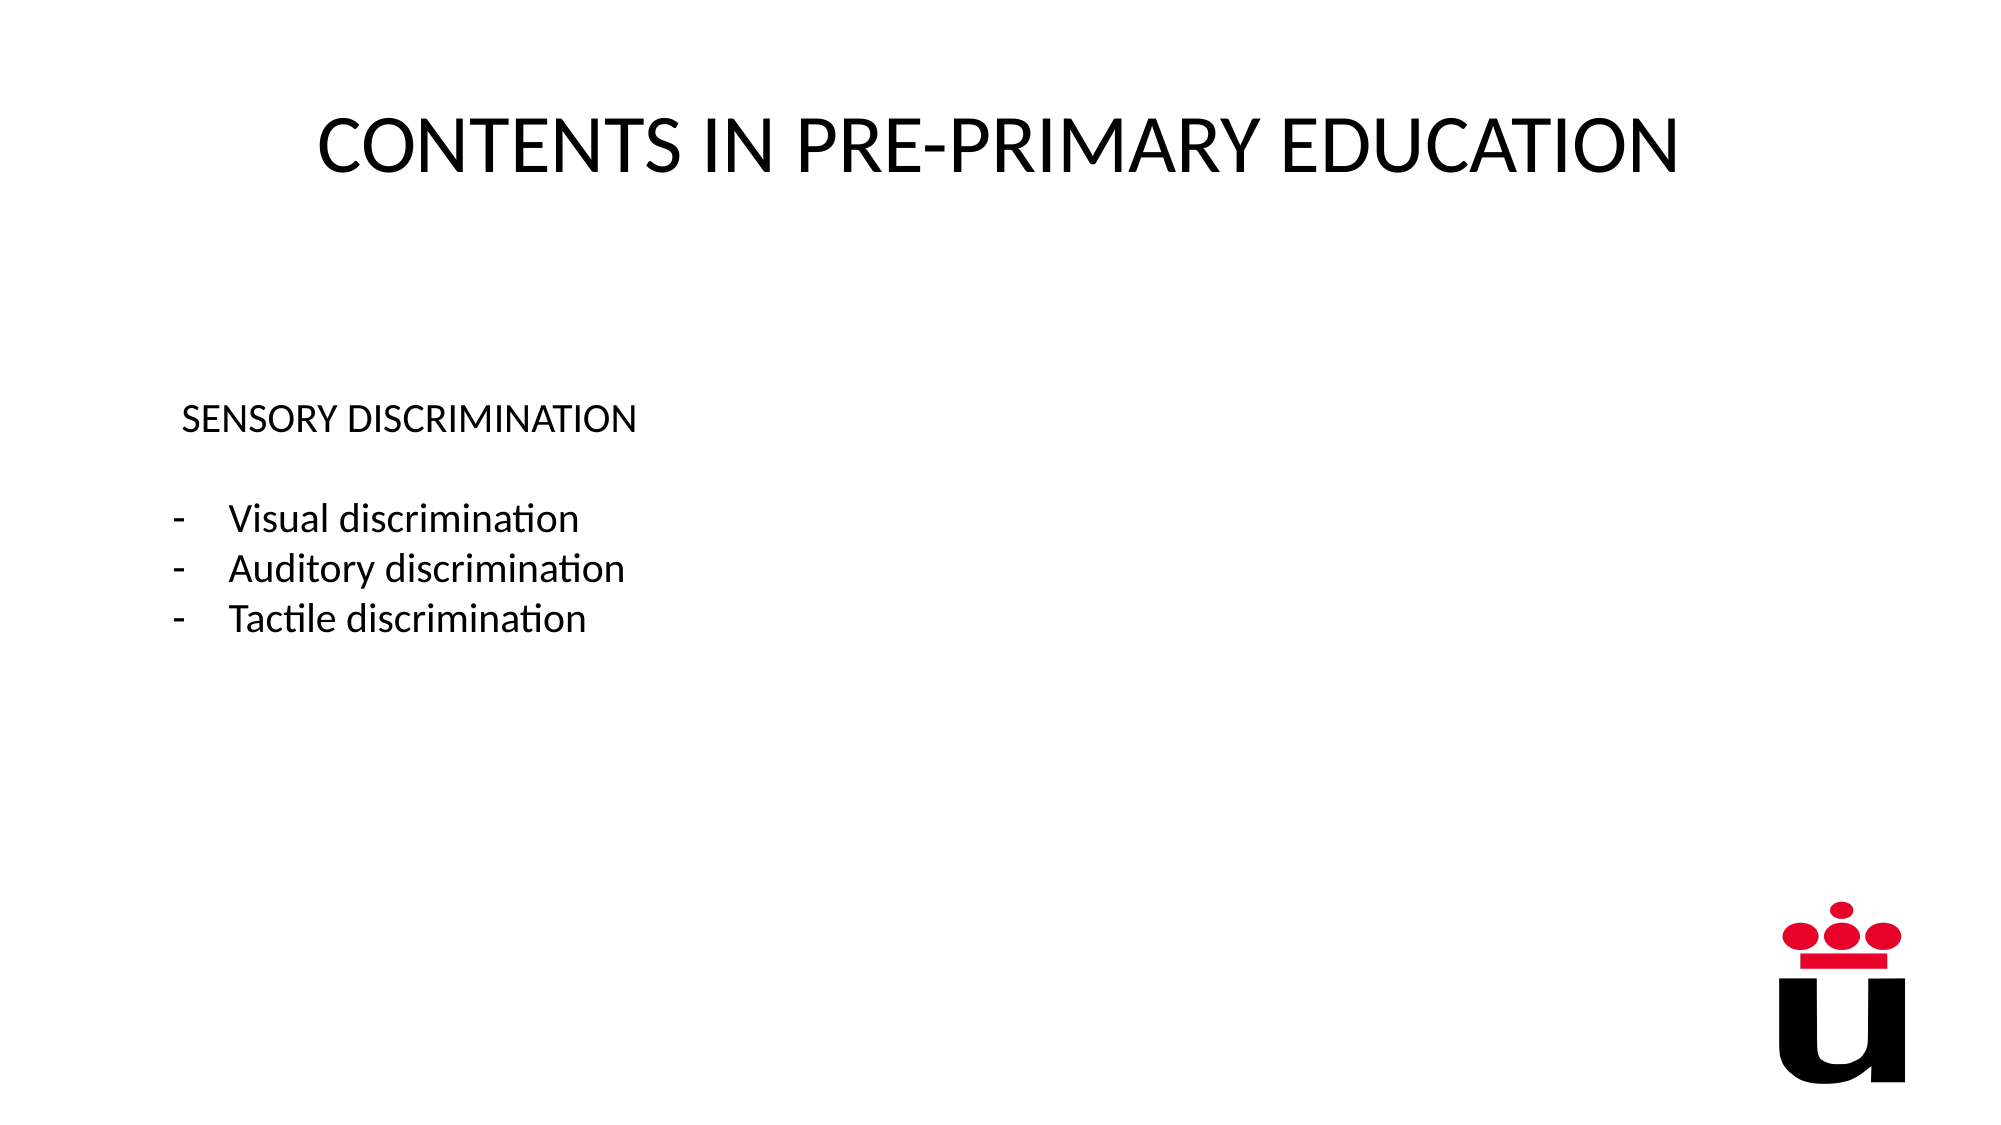

CONTENTS IN PRE-PRIMARY EDUCATION
 SENSORY DISCRIMINATION
Visual discrimination
Auditory discrimination
Tactile discrimination